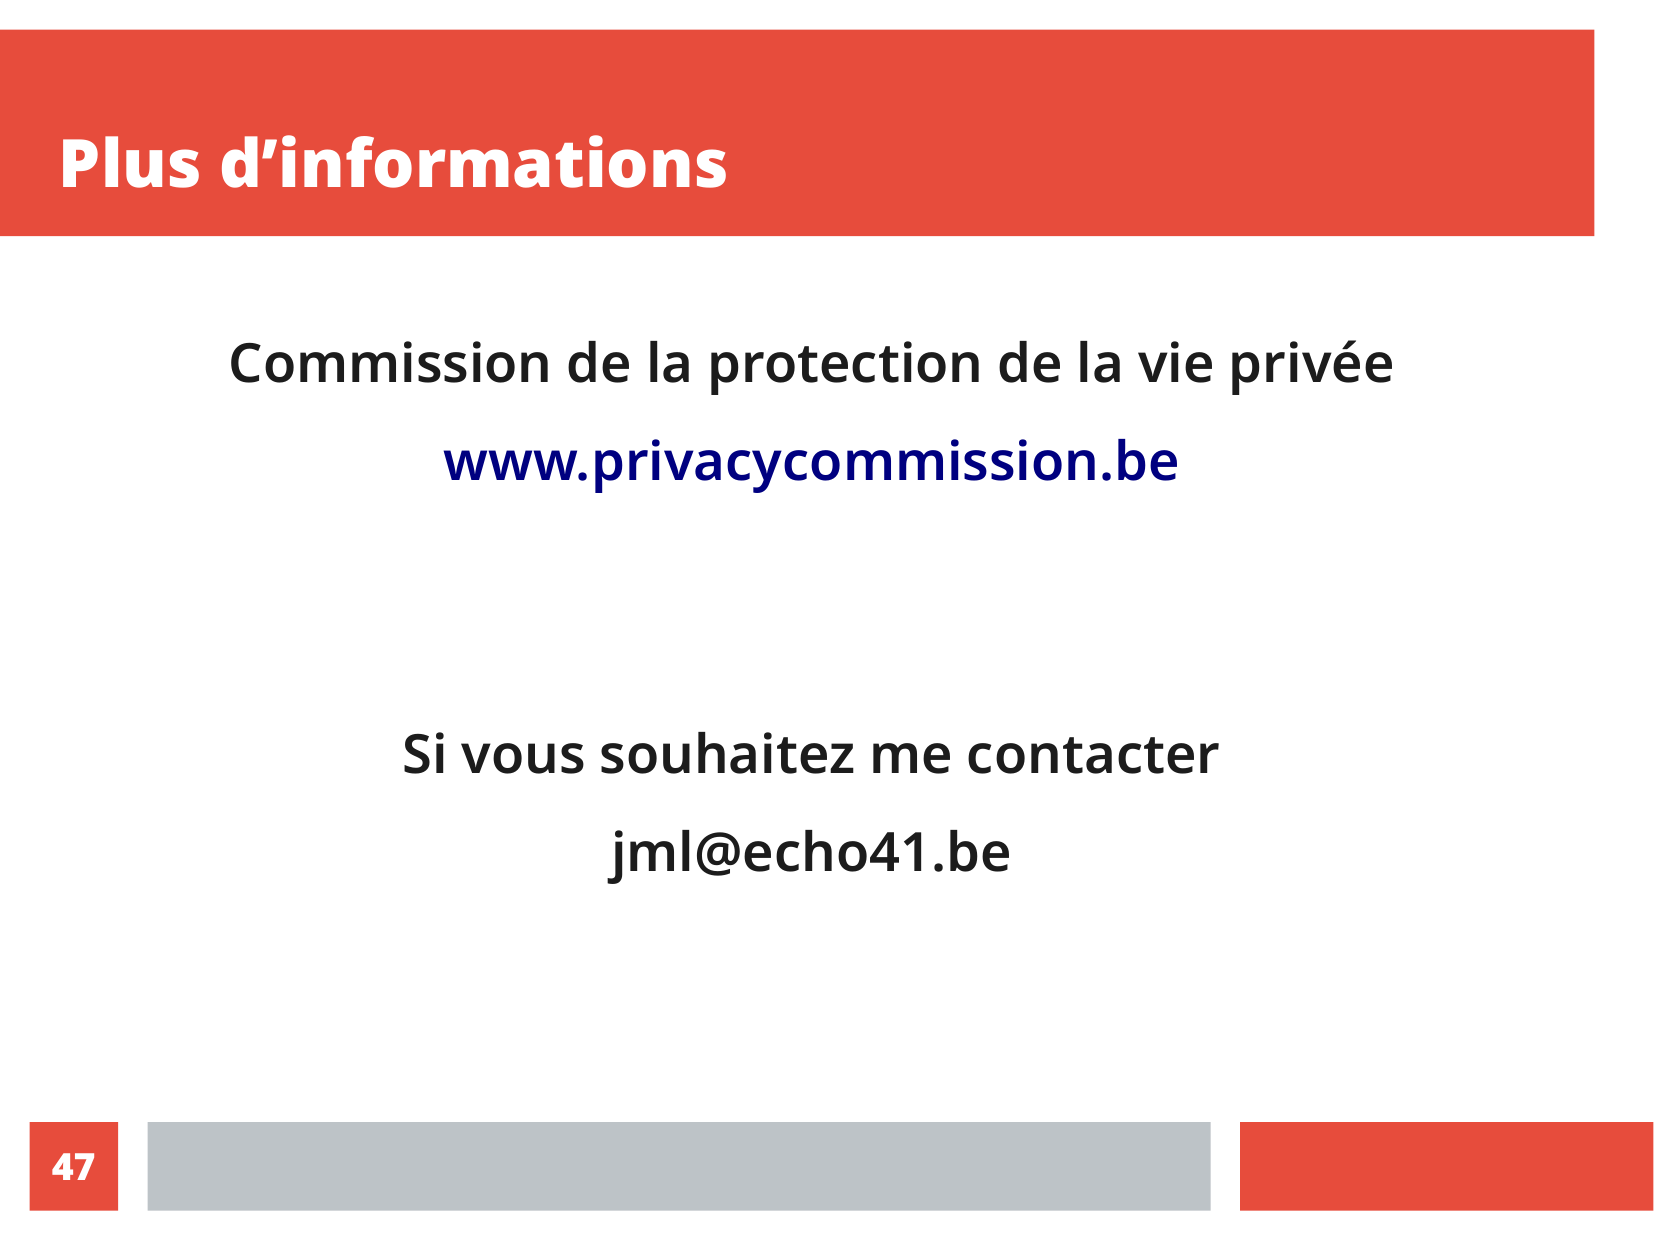

# Plus d’informations
Commission de la protection de la vie privée
www.privacycommission.be
Si vous souhaitez me contacter
jml@echo41.be
47